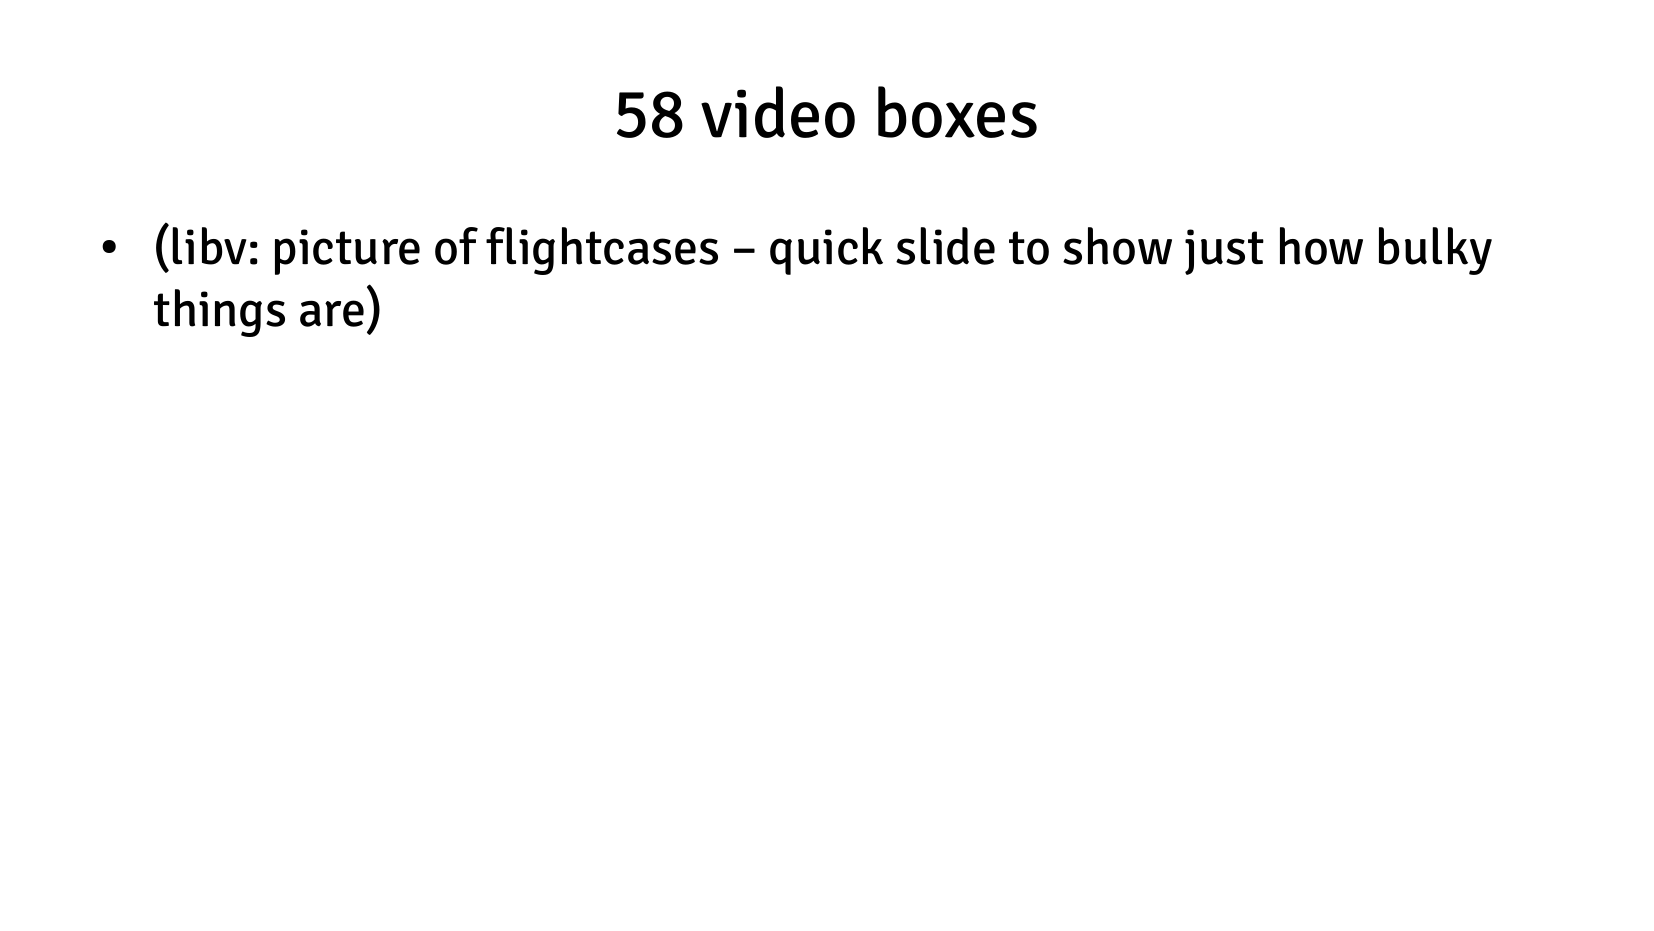

# 58 video boxes
(libv: picture of flightcases – quick slide to show just how bulky things are)